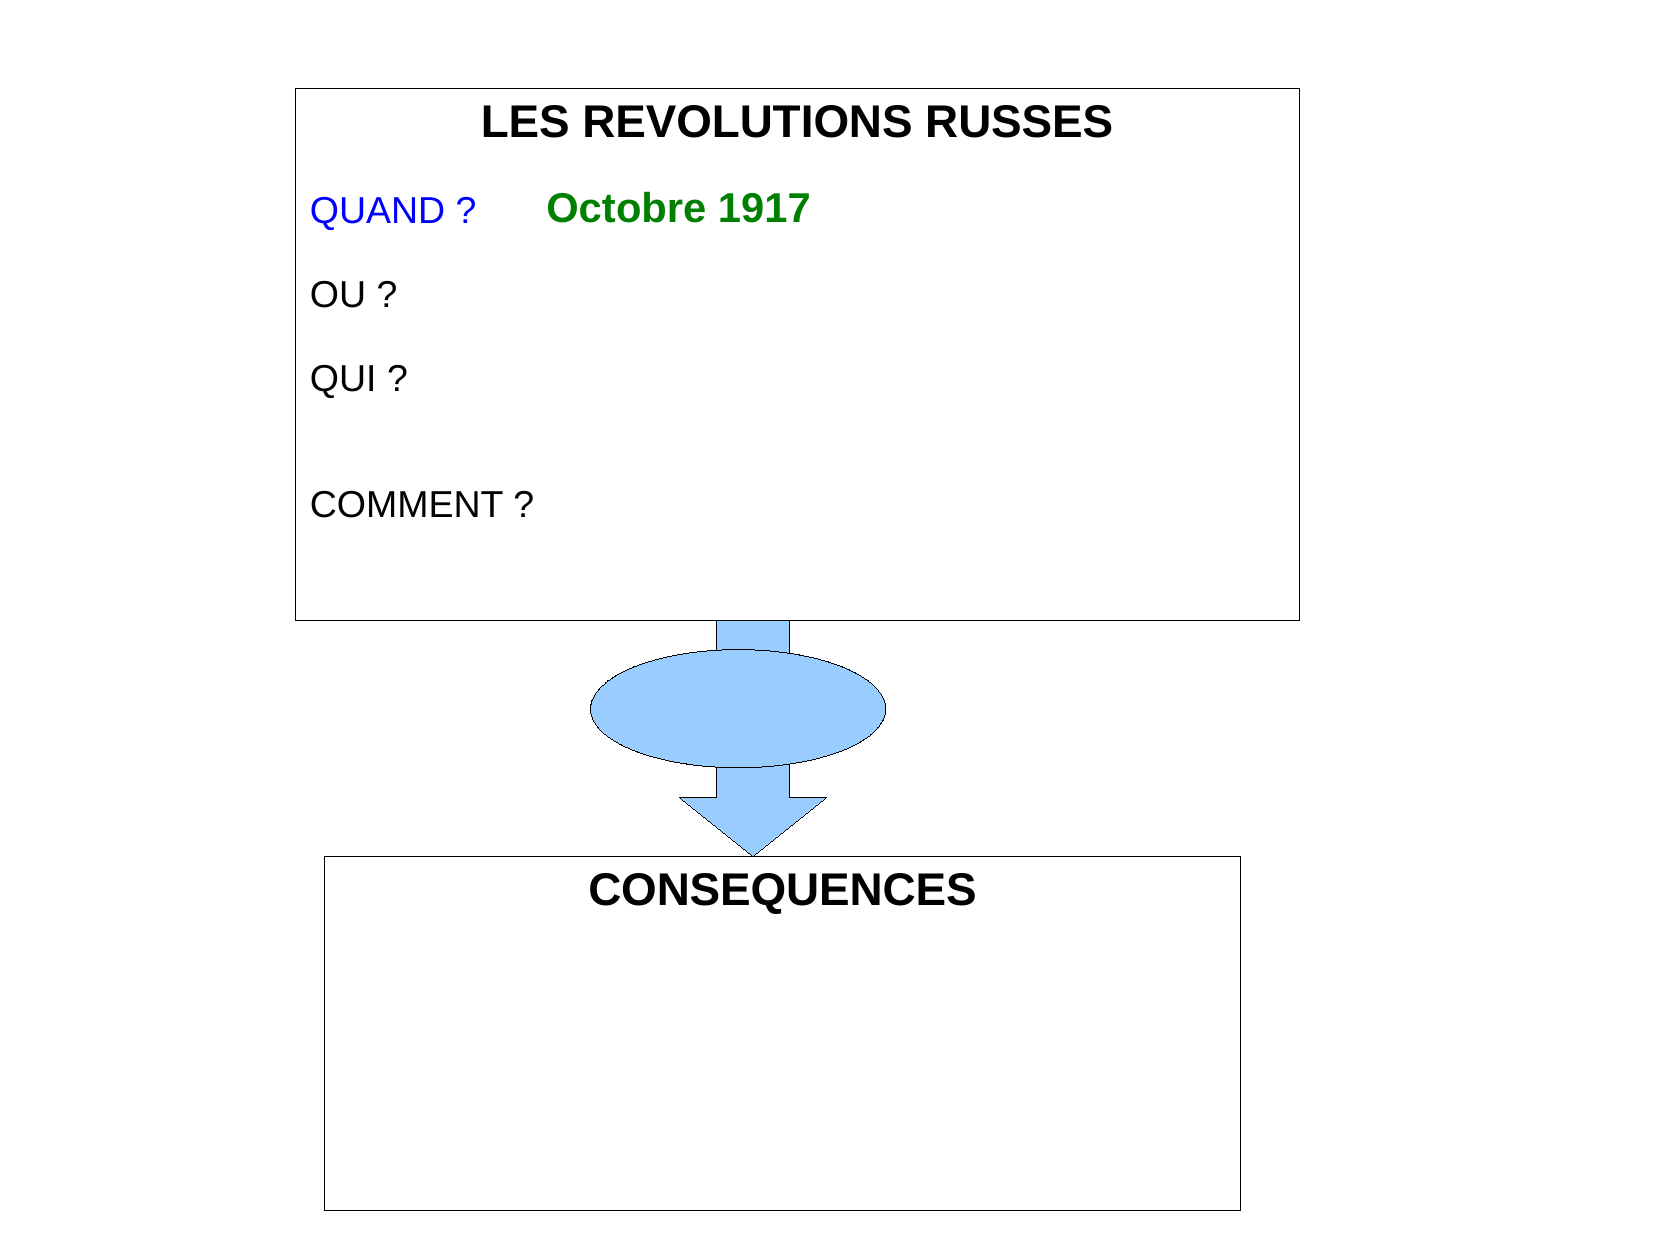

LES REVOLUTIONS RUSSES
QUAND ?
OU ?
QUI ?
COMMENT ?
Octobre 1917
CONSEQUENCES